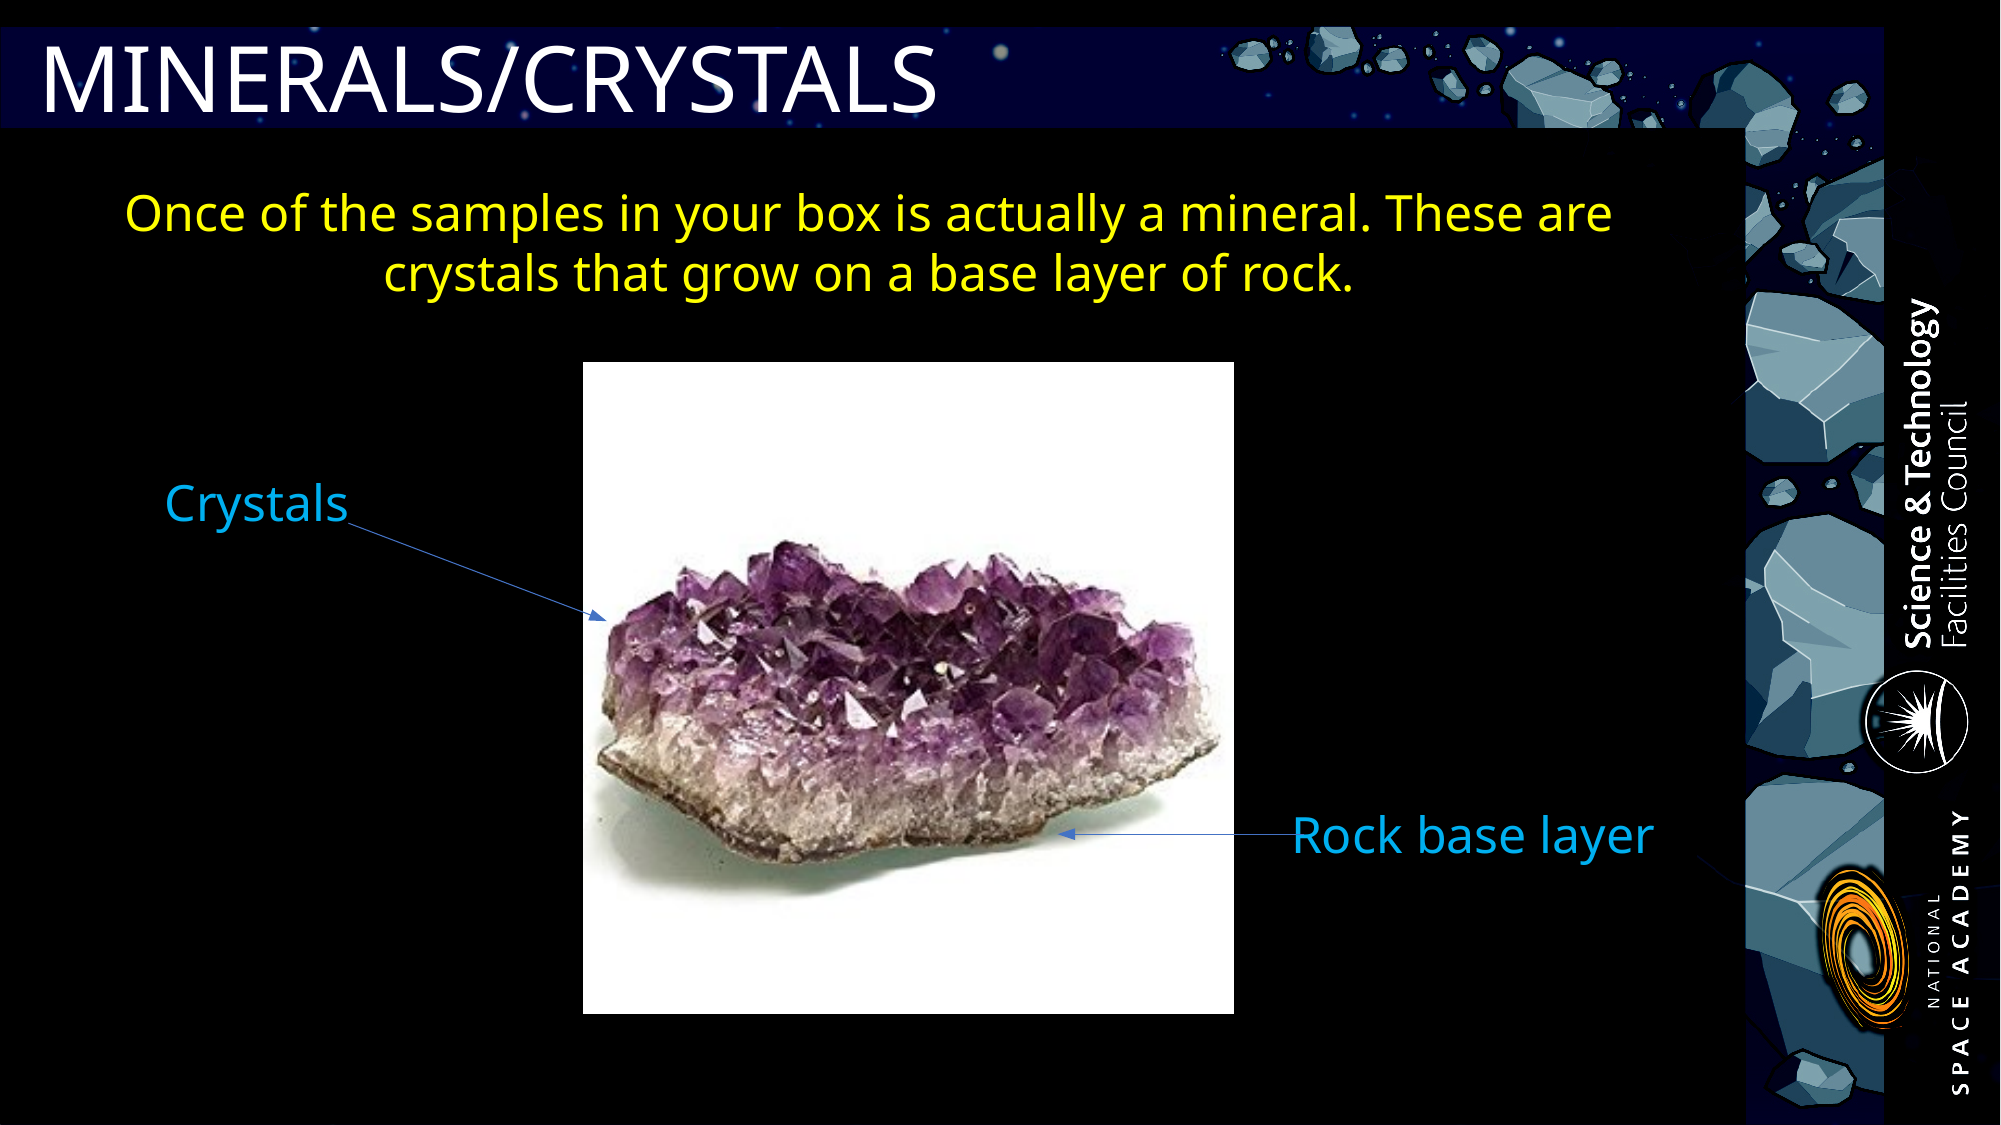

MINERALS/CRYSTALS
Once of the samples in your box is actually a mineral. These are crystals that grow on a base layer of rock.
Crystals
Rock base layer
Branding